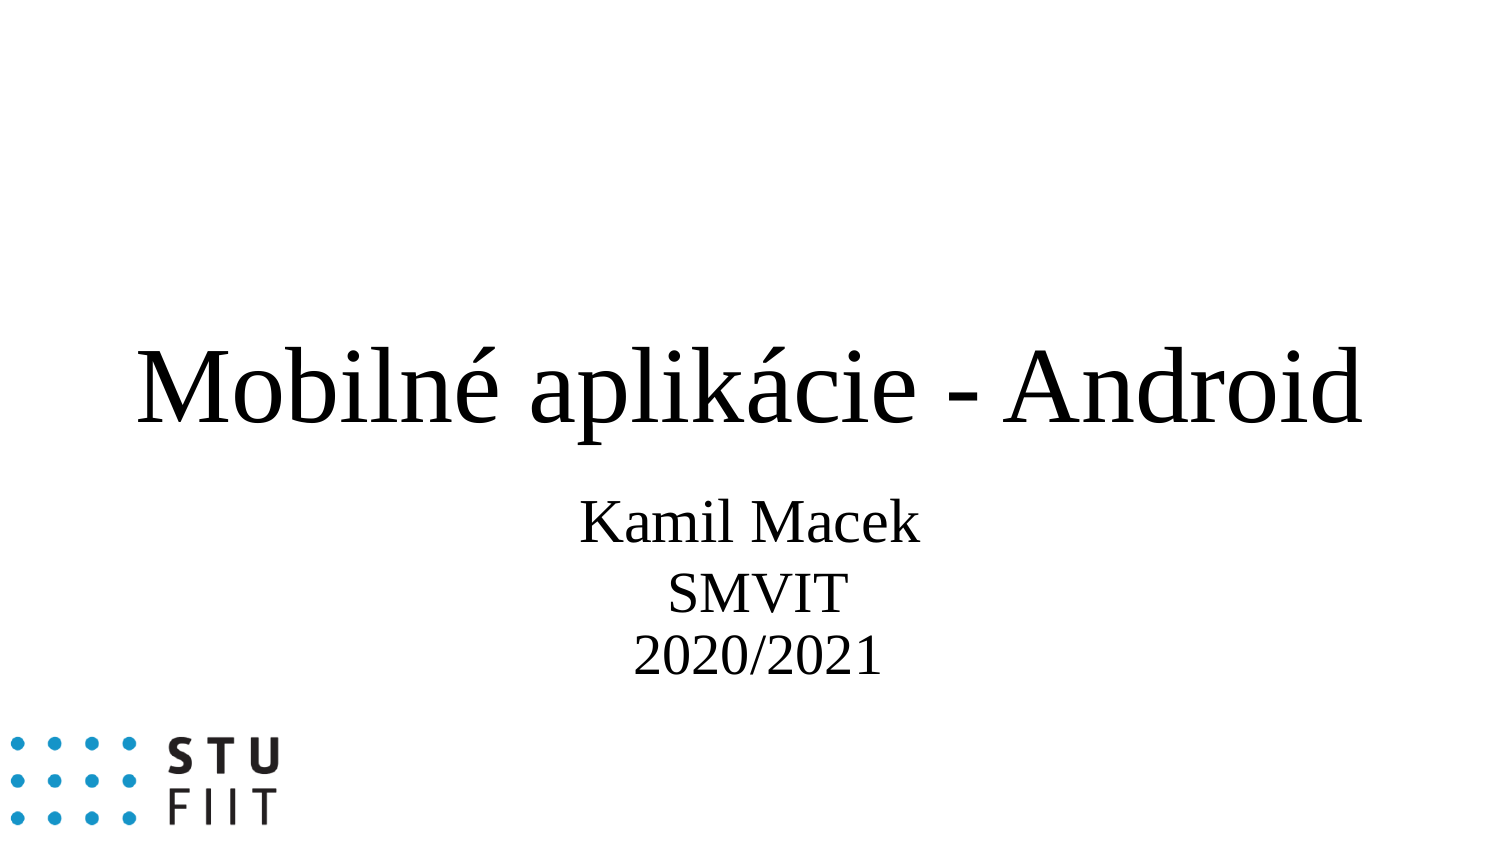

# Mobilné aplikácie - Android
Kamil Macek
SMVIT
2020/2021